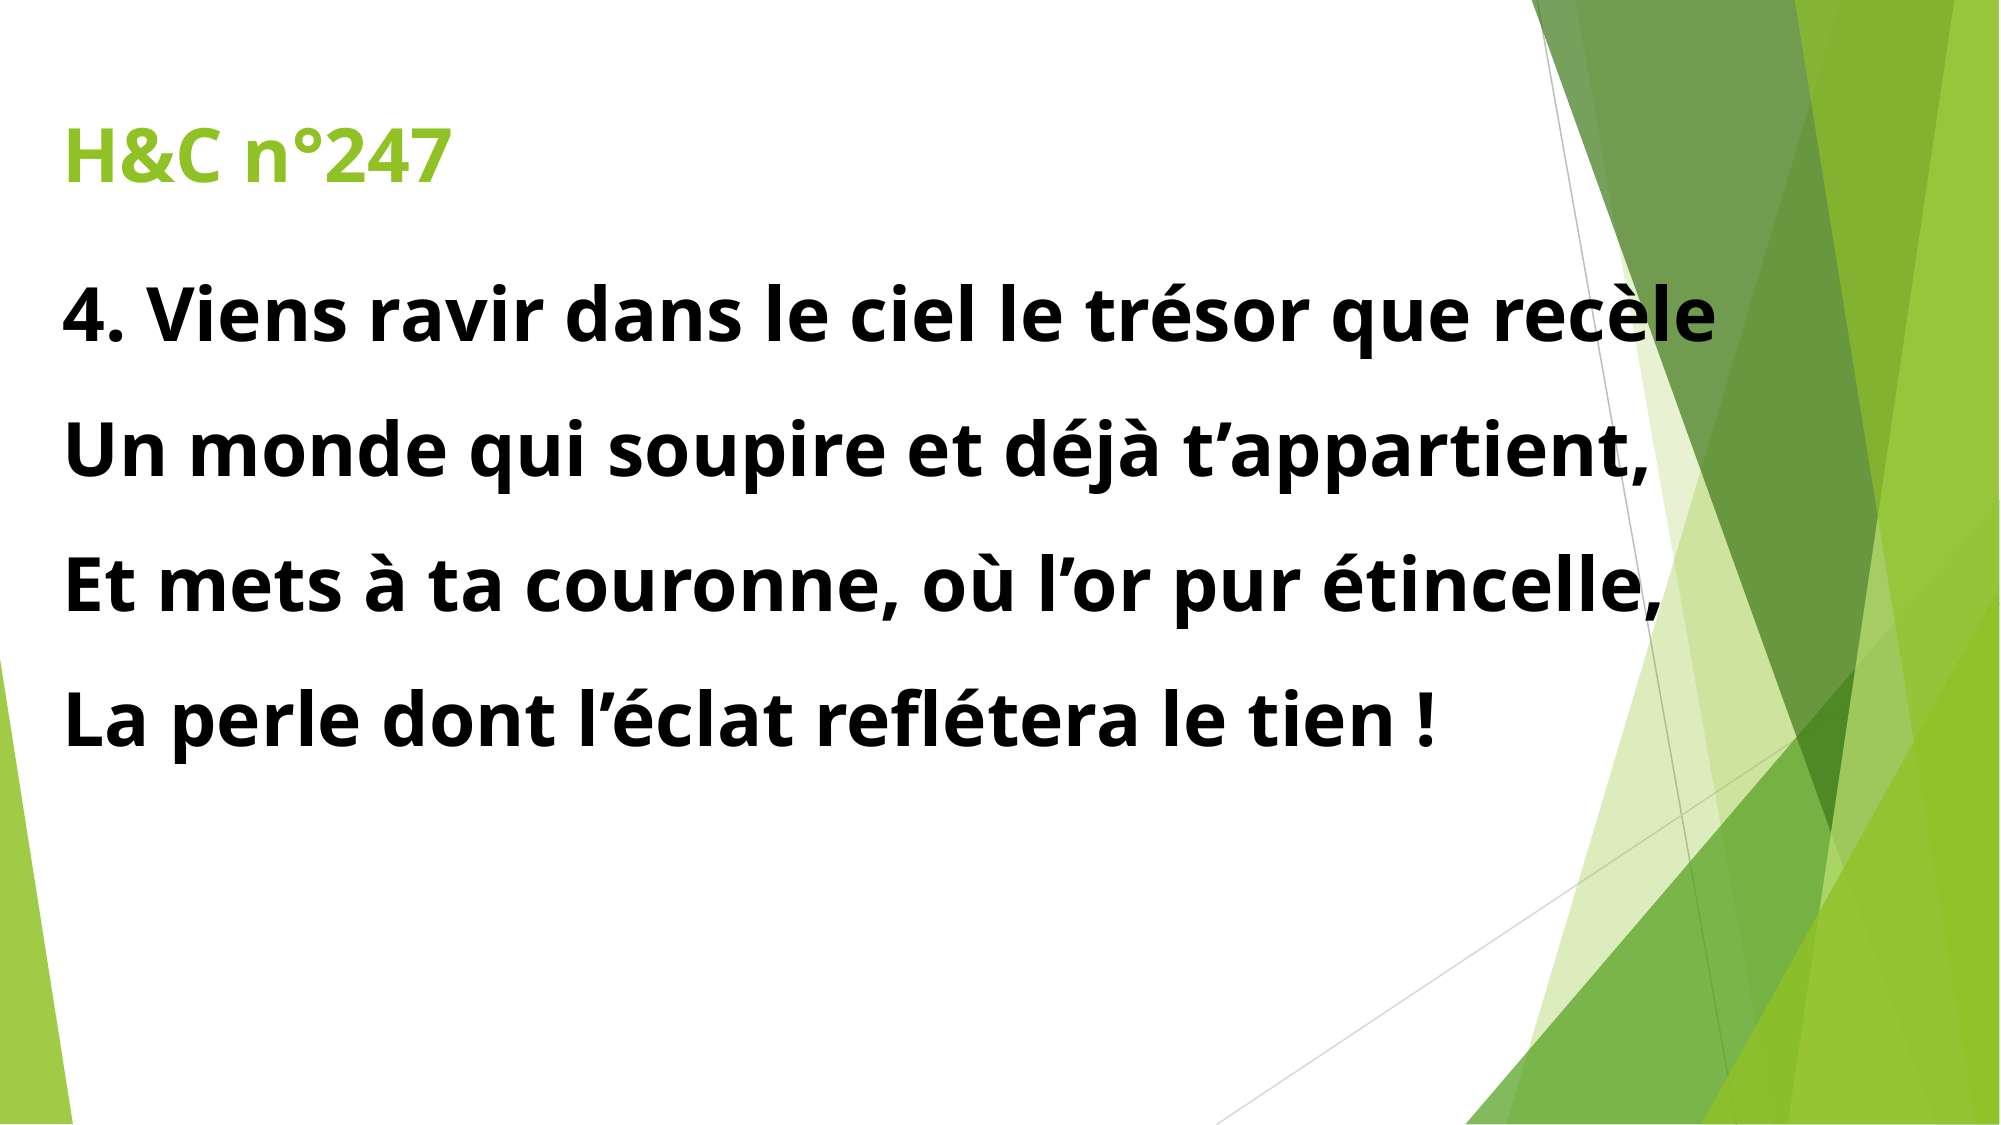

H&C n°247
4. Viens ravir dans le ciel le trésor que recèle
Un monde qui soupire et déjà t’appartient,
Et mets à ta couronne, où l’or pur étincelle,
La perle dont l’éclat reflétera le tien !